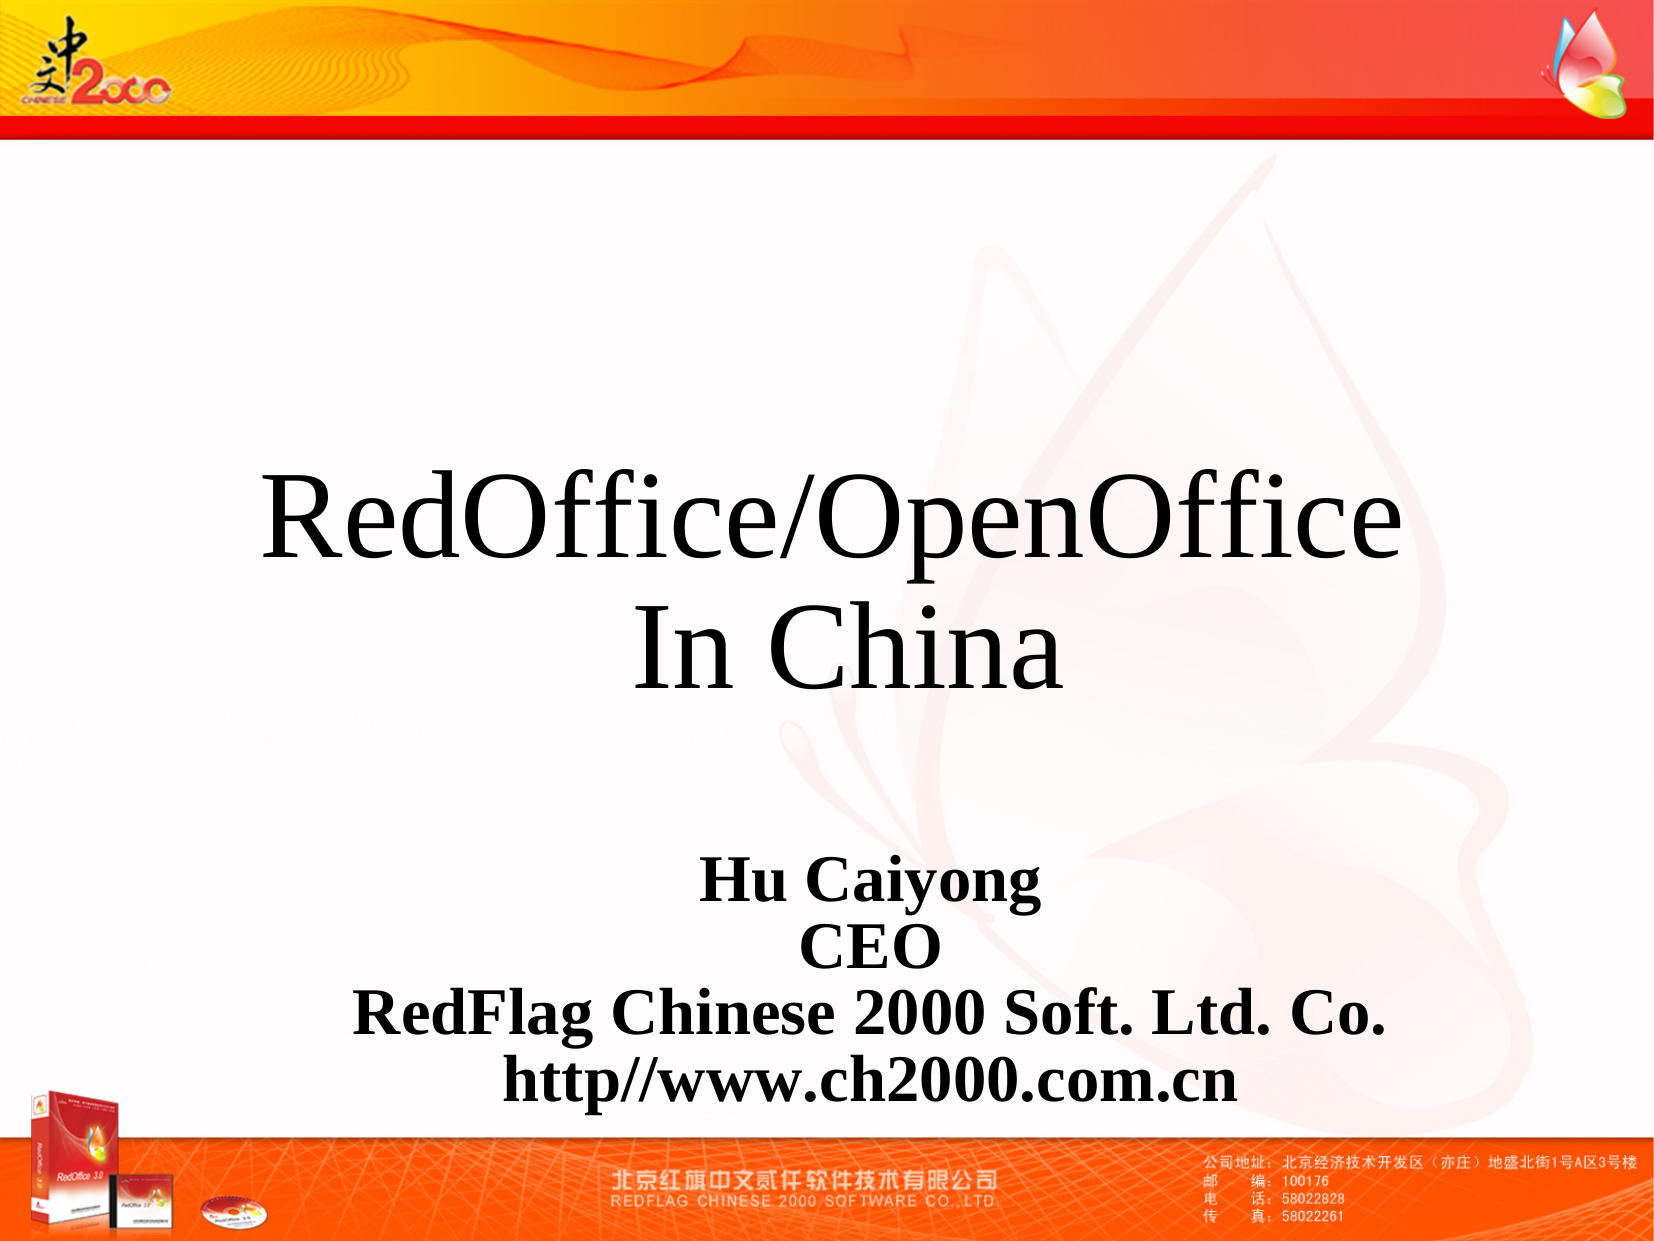

# RedOffice/OpenOffice In China
Hu Caiyong
CEO
RedFlag Chinese 2000 Soft. Ltd. Co.
http//www.ch2000.com.cn